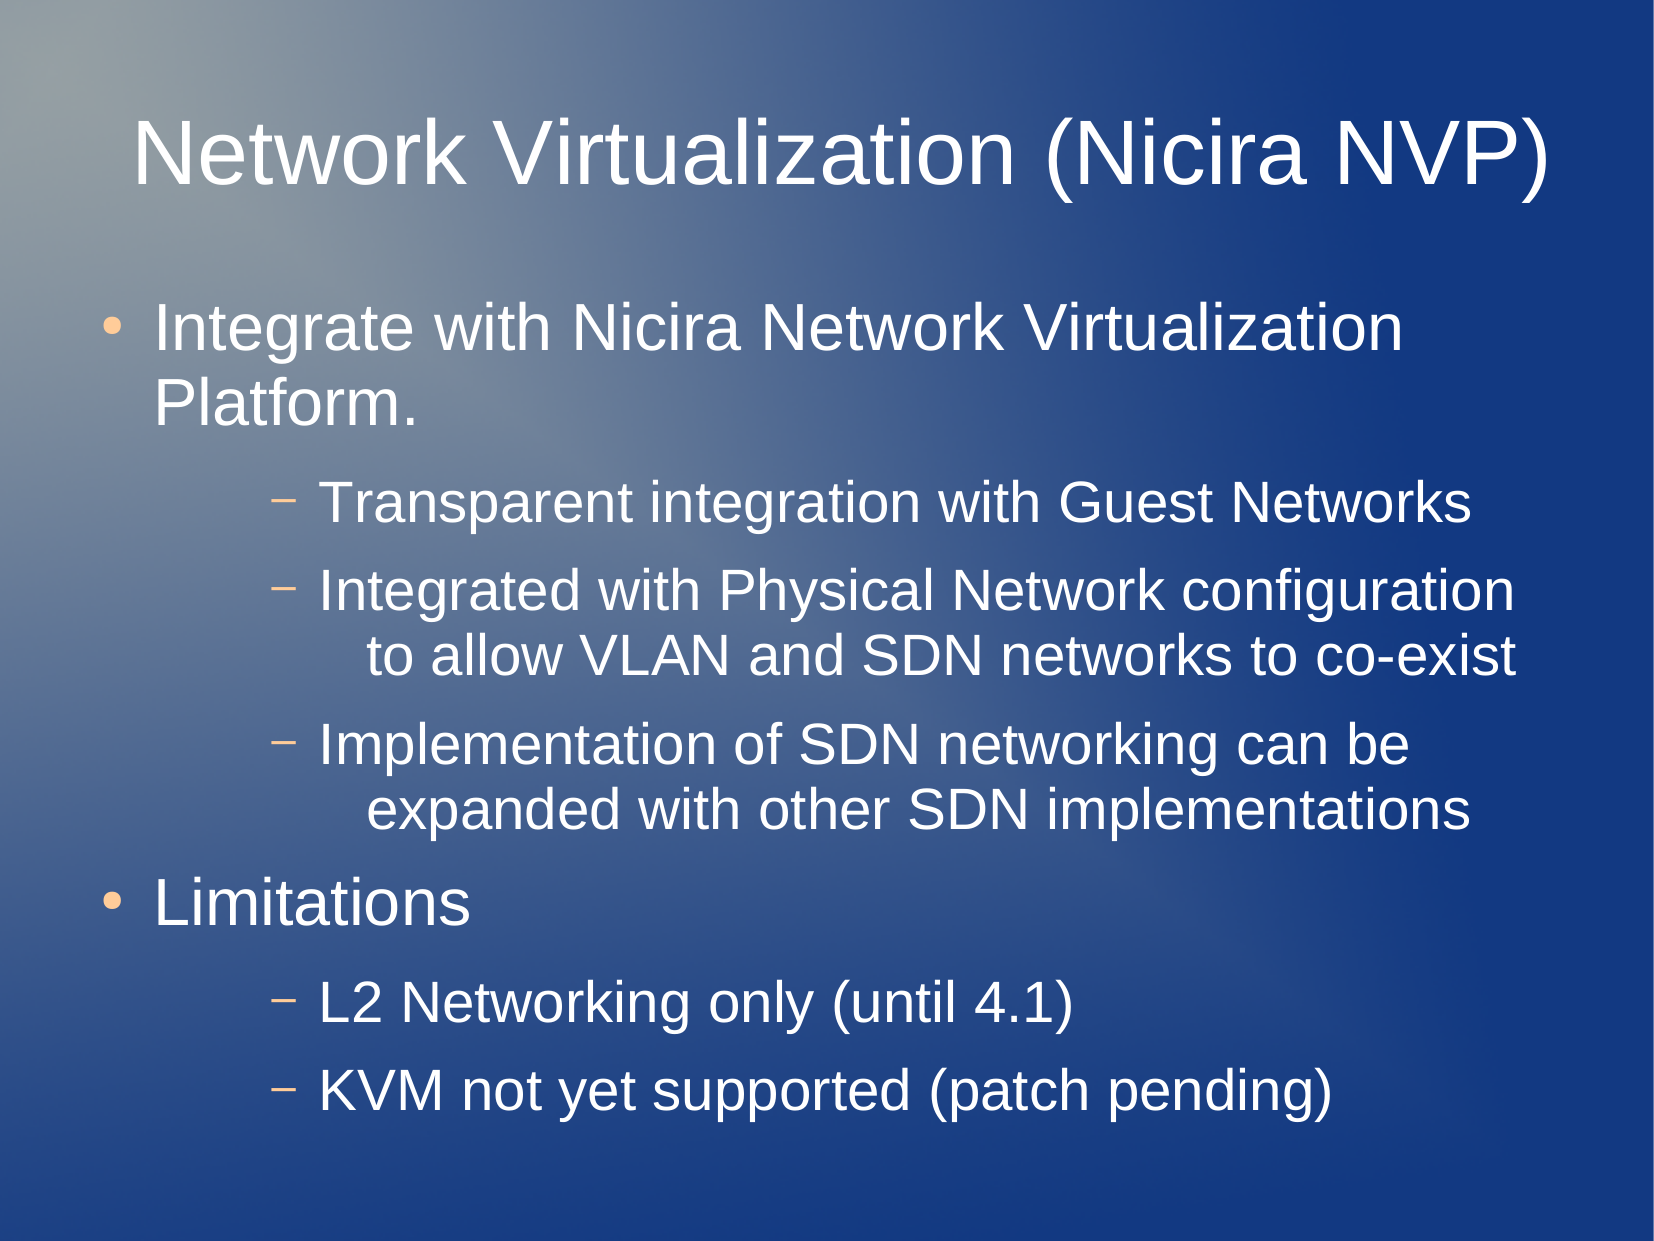

# Network Virtualization (Nicira NVP)
Integrate with Nicira Network Virtualization Platform.
Transparent integration with Guest Networks
Integrated with Physical Network configuration to allow VLAN and SDN networks to co-exist
Implementation of SDN networking can be expanded with other SDN implementations
Limitations
L2 Networking only (until 4.1)
KVM not yet supported (patch pending)